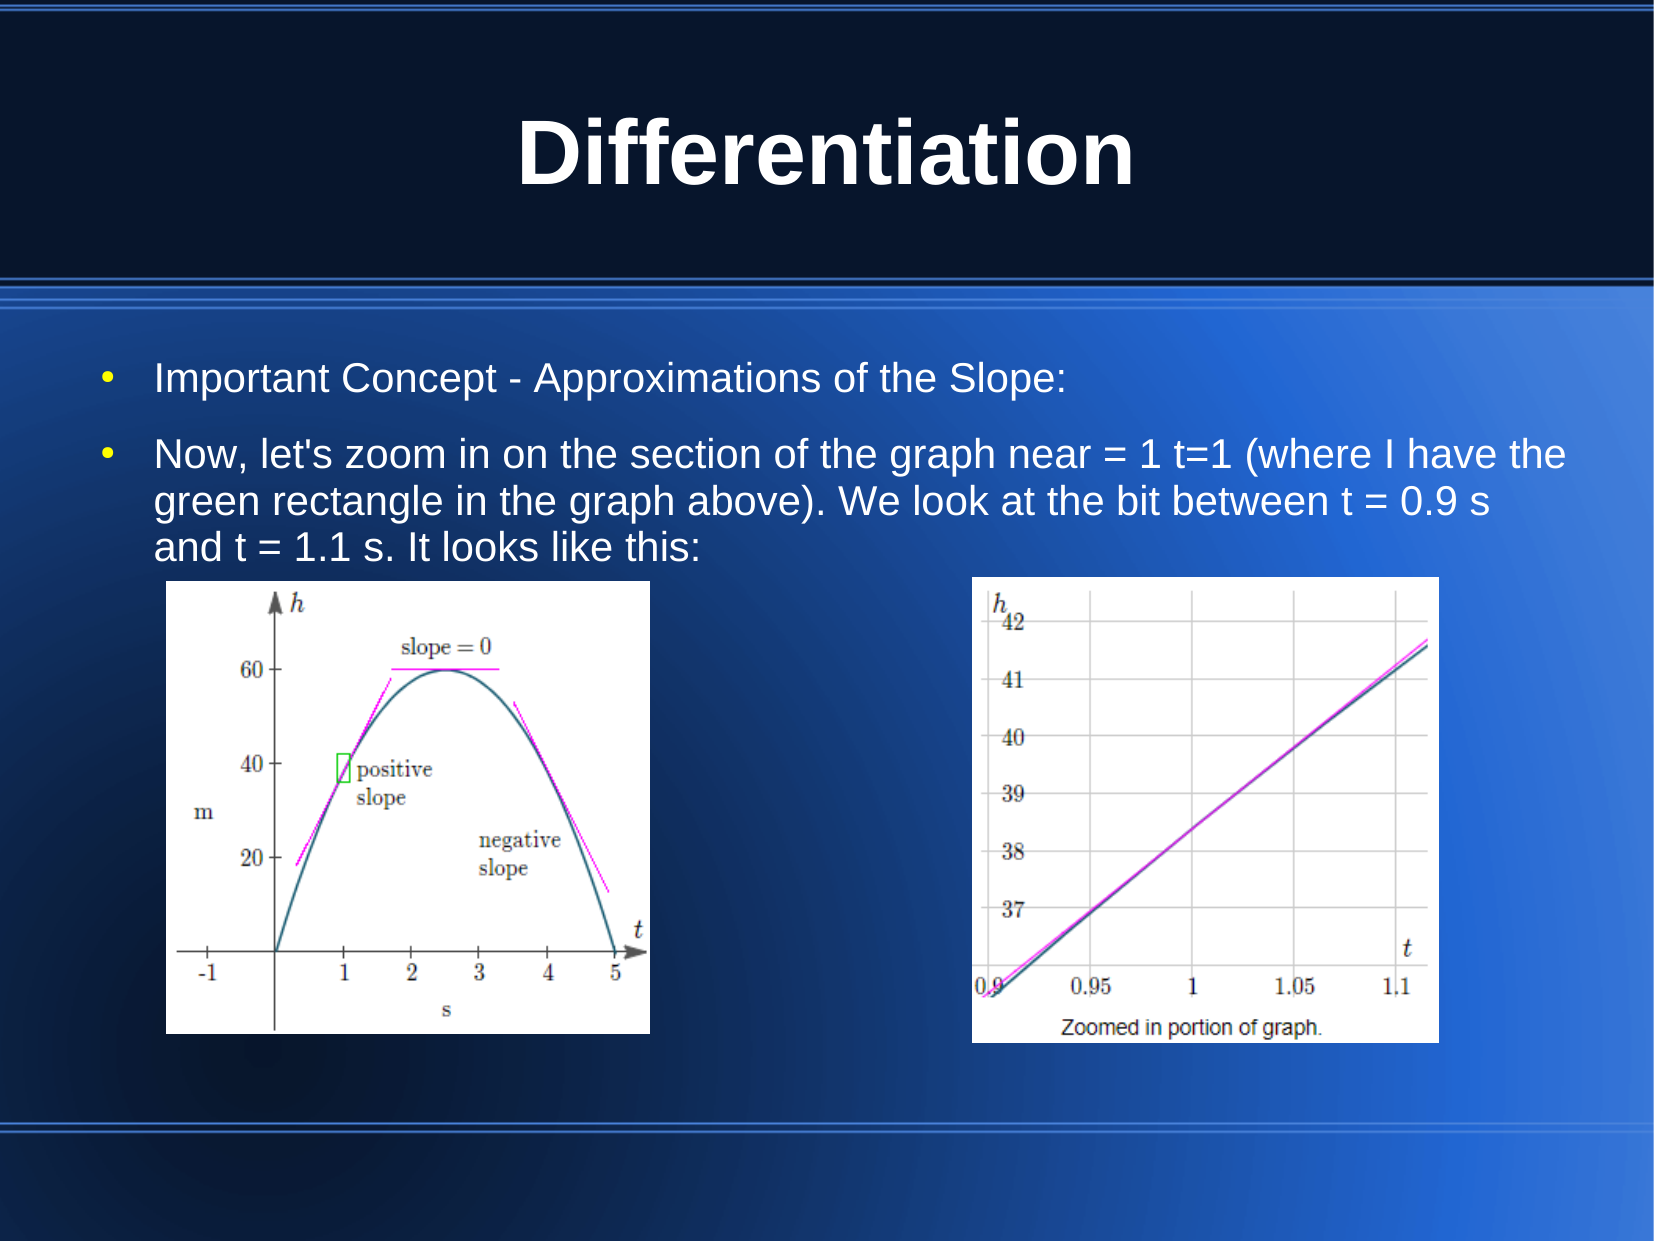

# Differentiation
Important Concept - Approximations of the Slope:
Now, let's zoom in on the section of the graph near = 1 t=1 (where I have the green rectangle in the graph above). We look at the bit between t = 0.9 s and t = 1.1 s. It looks like this: